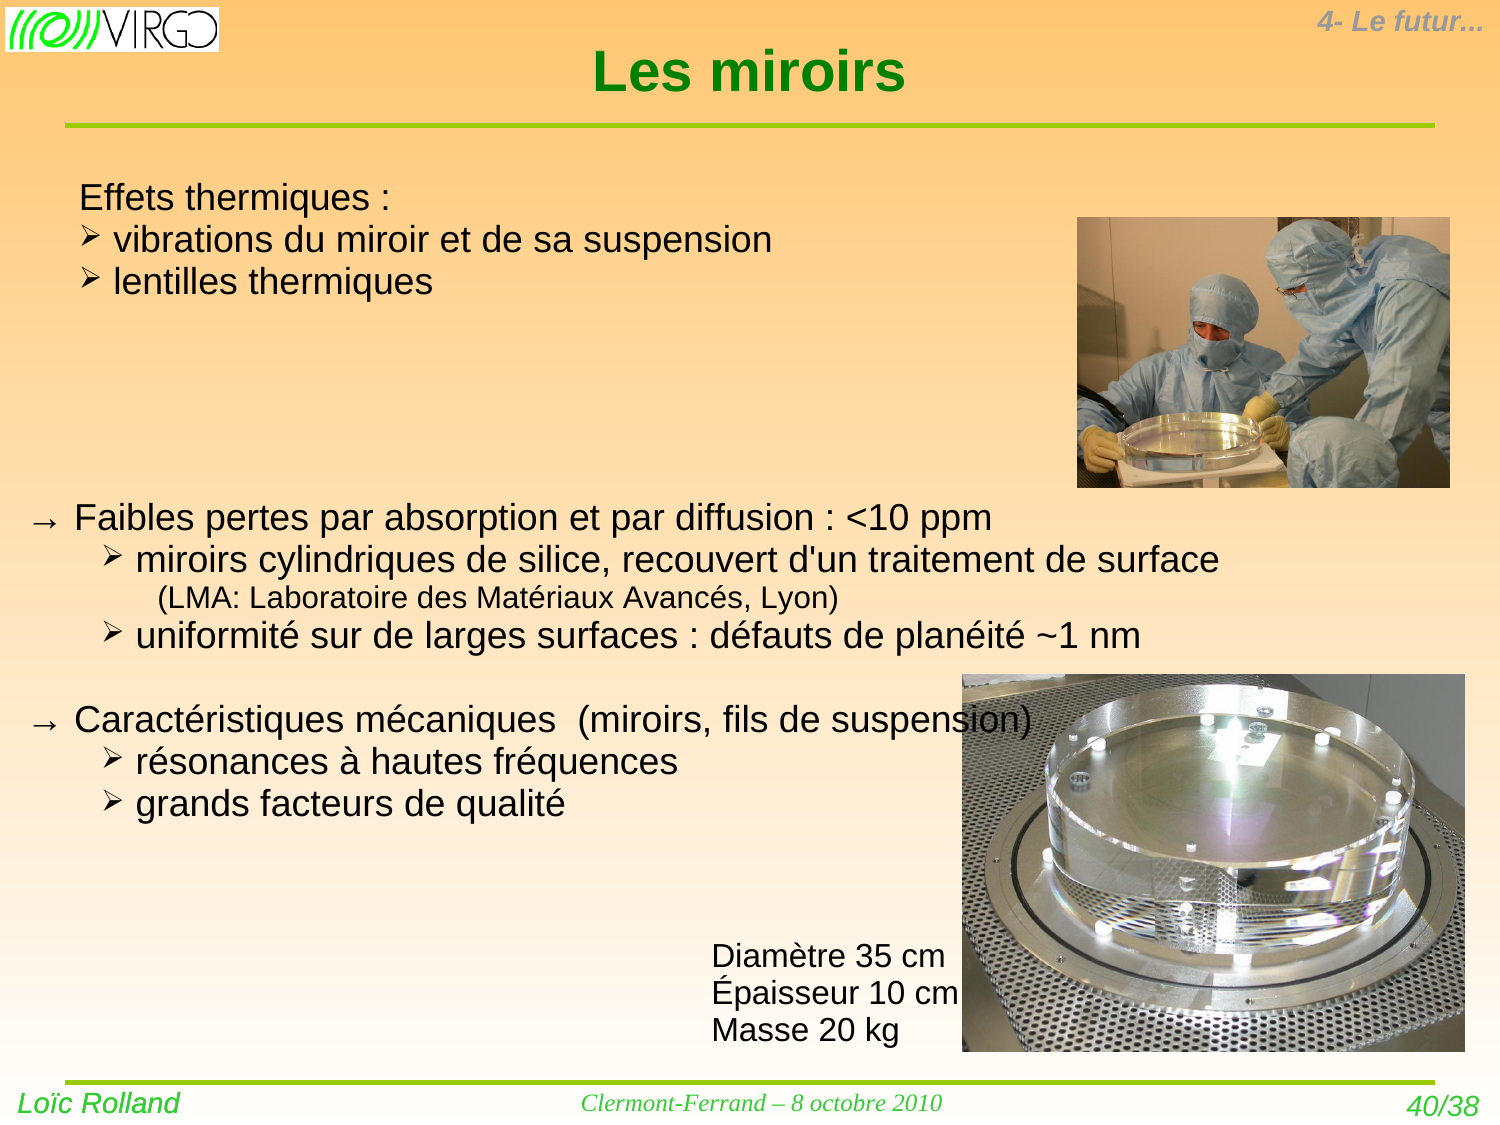

4- Le futur...
# Les miroirs
Effets thermiques :
 vibrations du miroir et de sa suspension
 lentilles thermiques
→ Faibles pertes par absorption et par diffusion : <10 ppm
 miroirs cylindriques de silice, recouvert d'un traitement de surface
 (LMA: Laboratoire des Matériaux Avancés, Lyon)
 uniformité sur de larges surfaces : défauts de planéité ~1 nm
→ Caractéristiques mécaniques (miroirs, fils de suspension)
 résonances à hautes fréquences
 grands facteurs de qualité
Diamètre 35 cm
Épaisseur 10 cm
Masse 20 kg
40